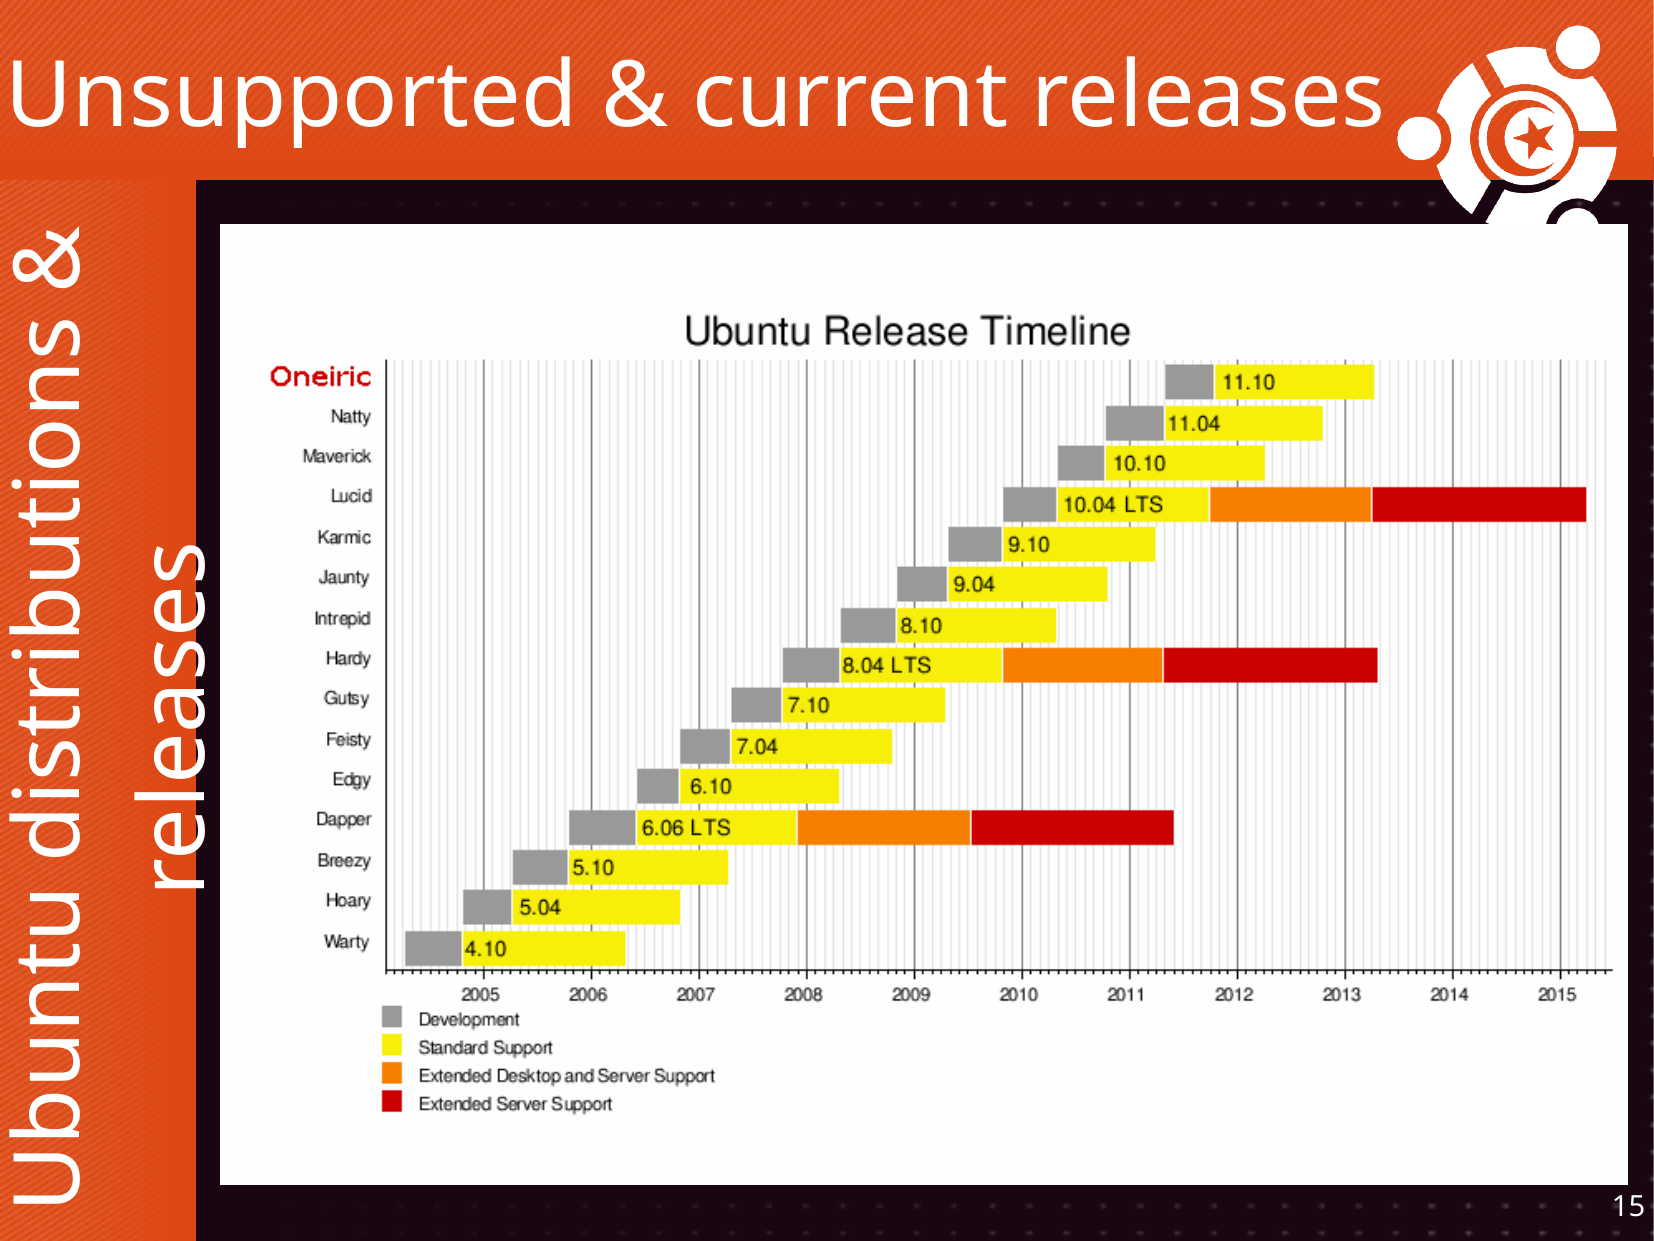

# Unsupported & current releases
Ubuntu distributions & releases
15